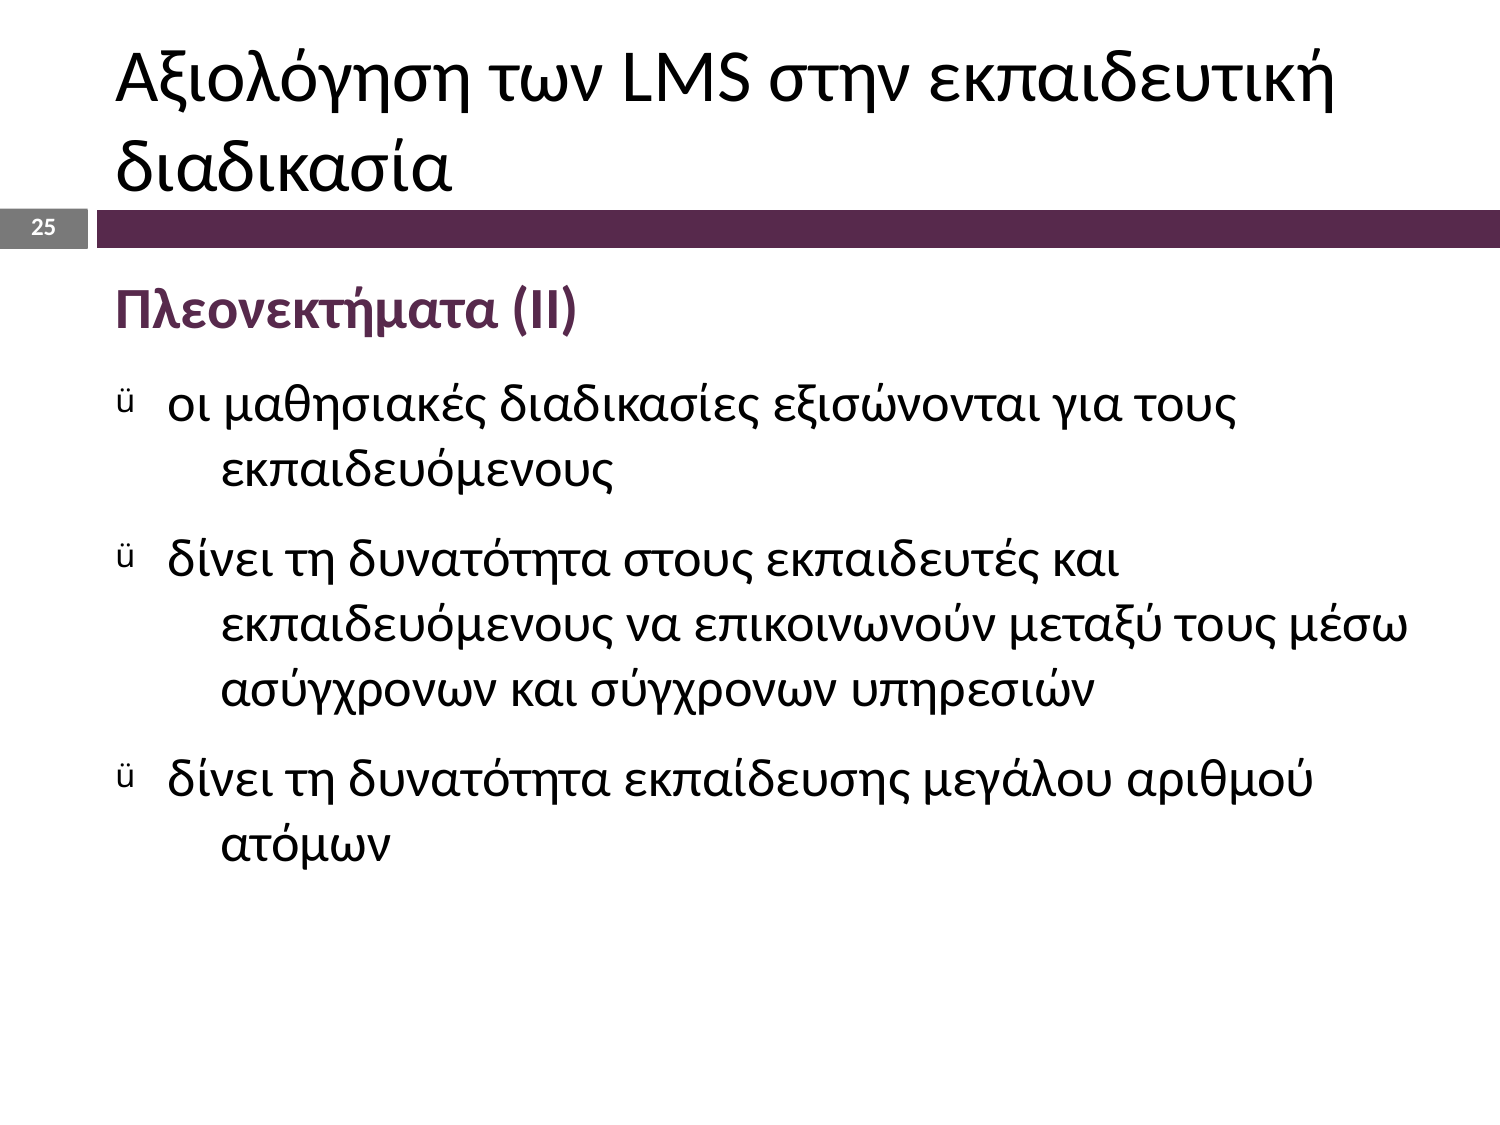

# Αξιολόγηση των LMS στην εκπαιδευτική διαδικασία
Πλεονεκτήματα (ΙΙ)
οι μαθησιακές διαδικασίες εξισώνονται για τους εκπαιδευόμενους
δίνει τη δυνατότητα στους εκπαιδευτές και εκπαιδευόμενους να επικοινωνούν μεταξύ τους µέσω ασύγχρονων και σύγχρονων υπηρεσιών
δίνει τη δυνατότητα εκπαίδευσης μεγάλου αριθμού ατόμων